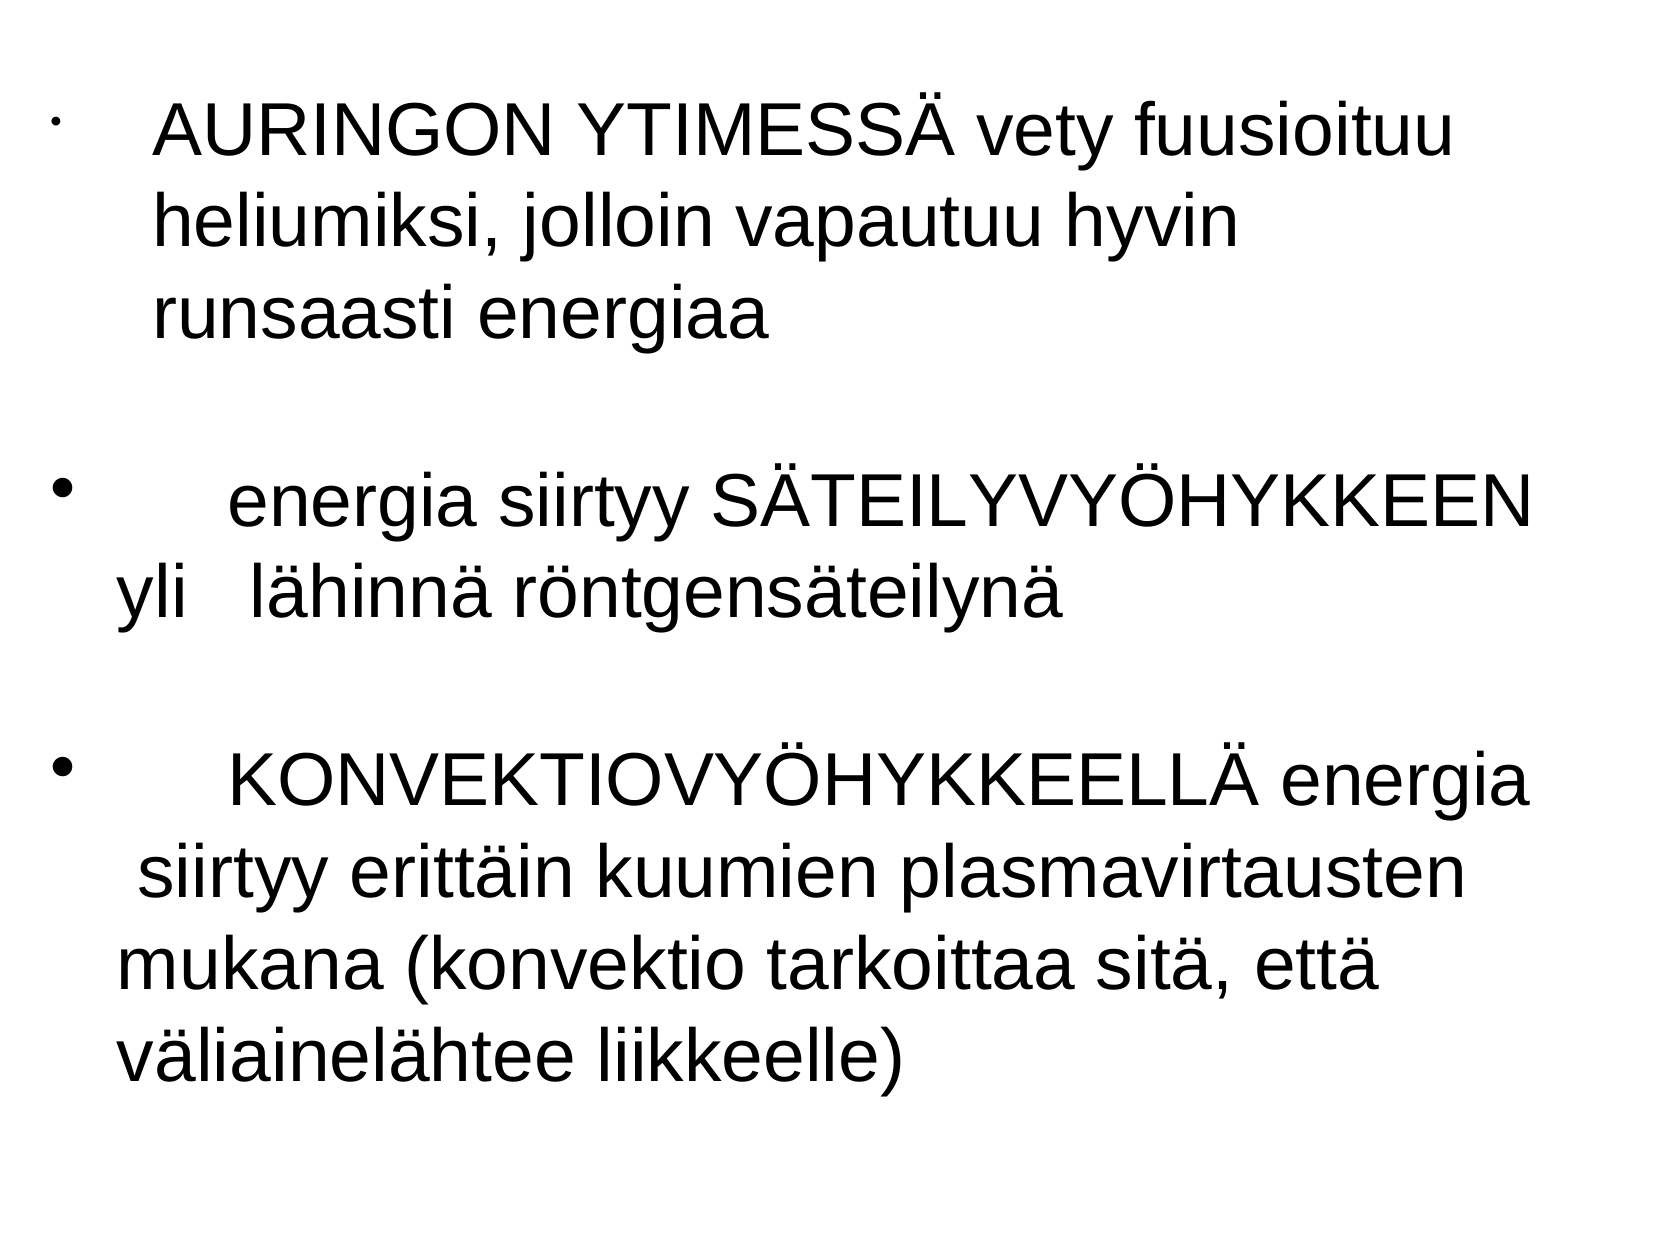

AURINGON YTIMESSÄ vety fuusioituu heliumiksi, jolloin vapautuu hyvin runsaasti energiaa
 energia siirtyy SÄTEILYVYÖHYKKEEN yli lähinnä röntgensäteilynä
 KONVEKTIOVYÖHYKKEELLÄ energia siirtyy erittäin kuumien plasmavirtausten mukana (konvektio tarkoittaa sitä, että väliainelähtee liikkeelle)